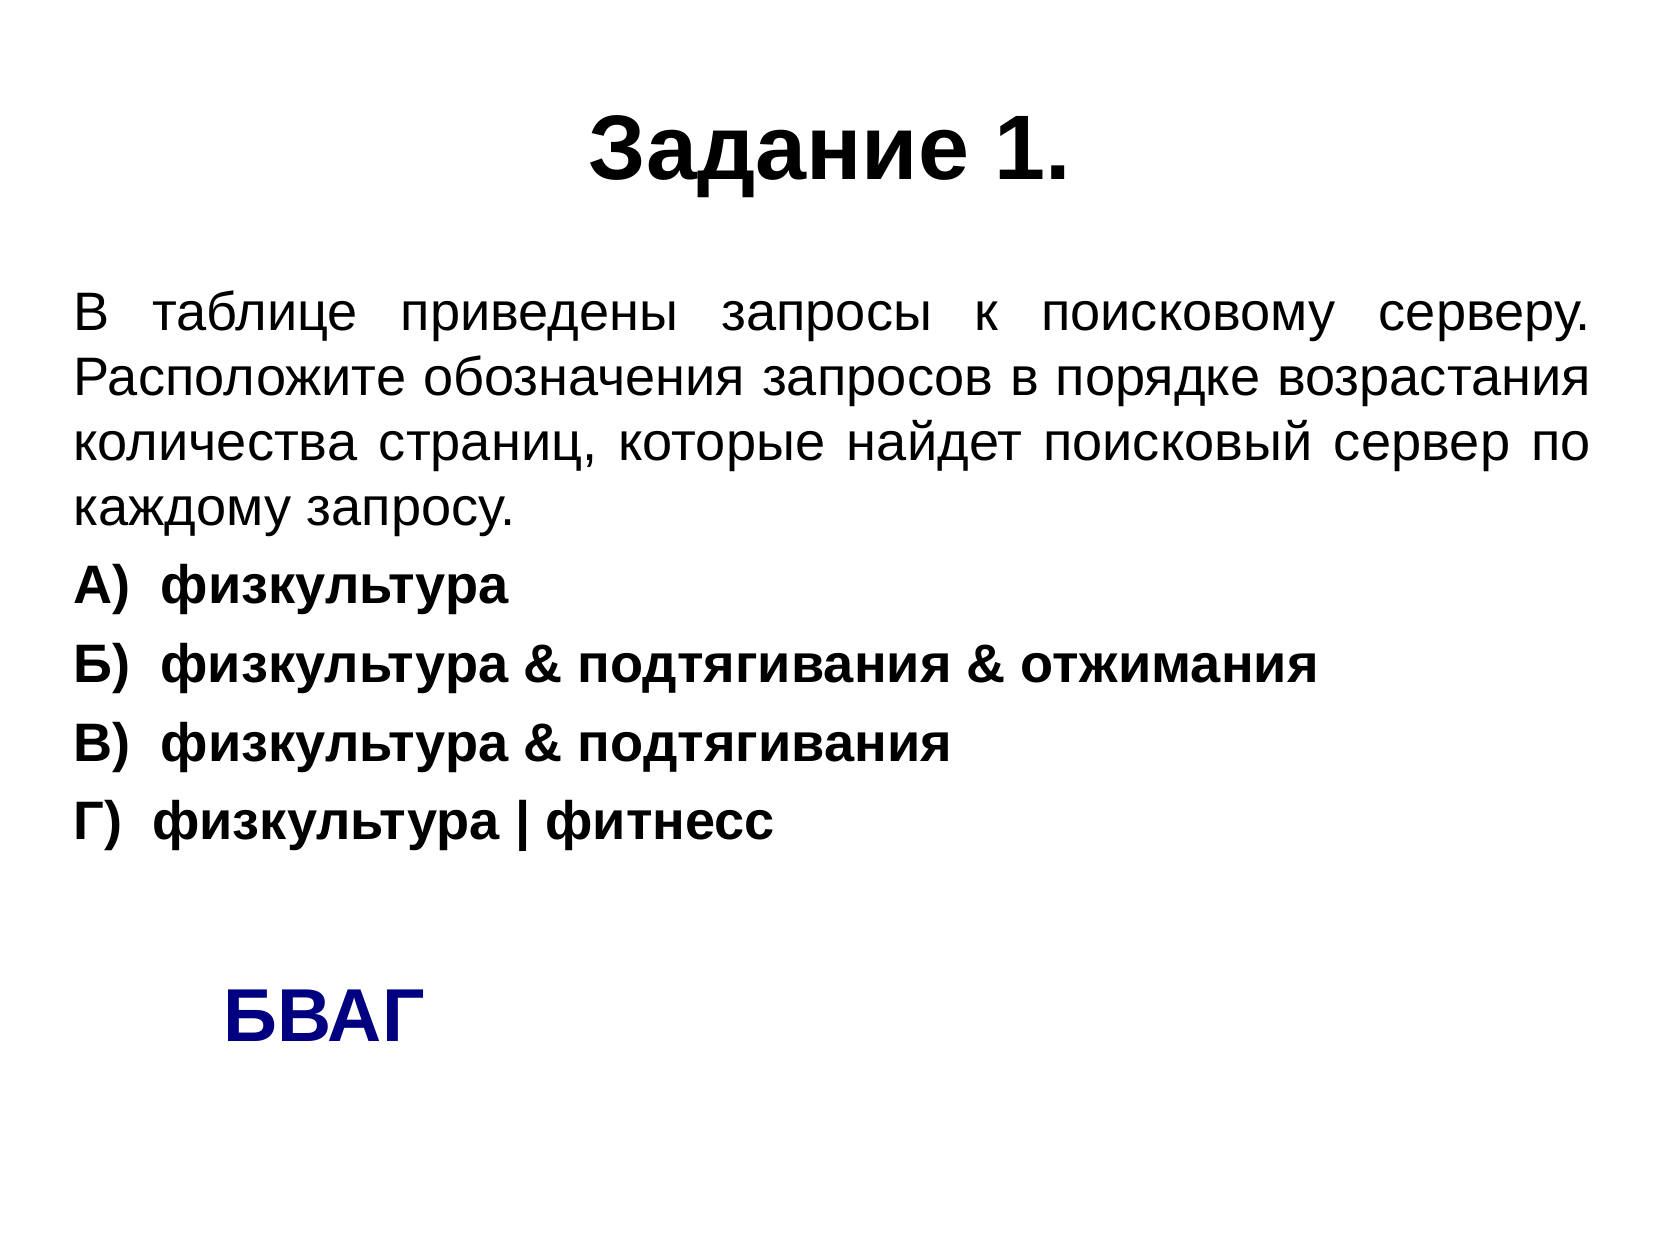

# Задание 1.
В таблице приведены запросы к поисковому серверу. Расположите обозначения запросов в порядке возрастания количества страниц, которые найдет поисковый сервер по каждому запросу.
А) физкультура
Б) физкультура & подтягивания & отжимания
В) физкультура & подтягивания
Г) физкультура | фитнесс
 	БВАГ